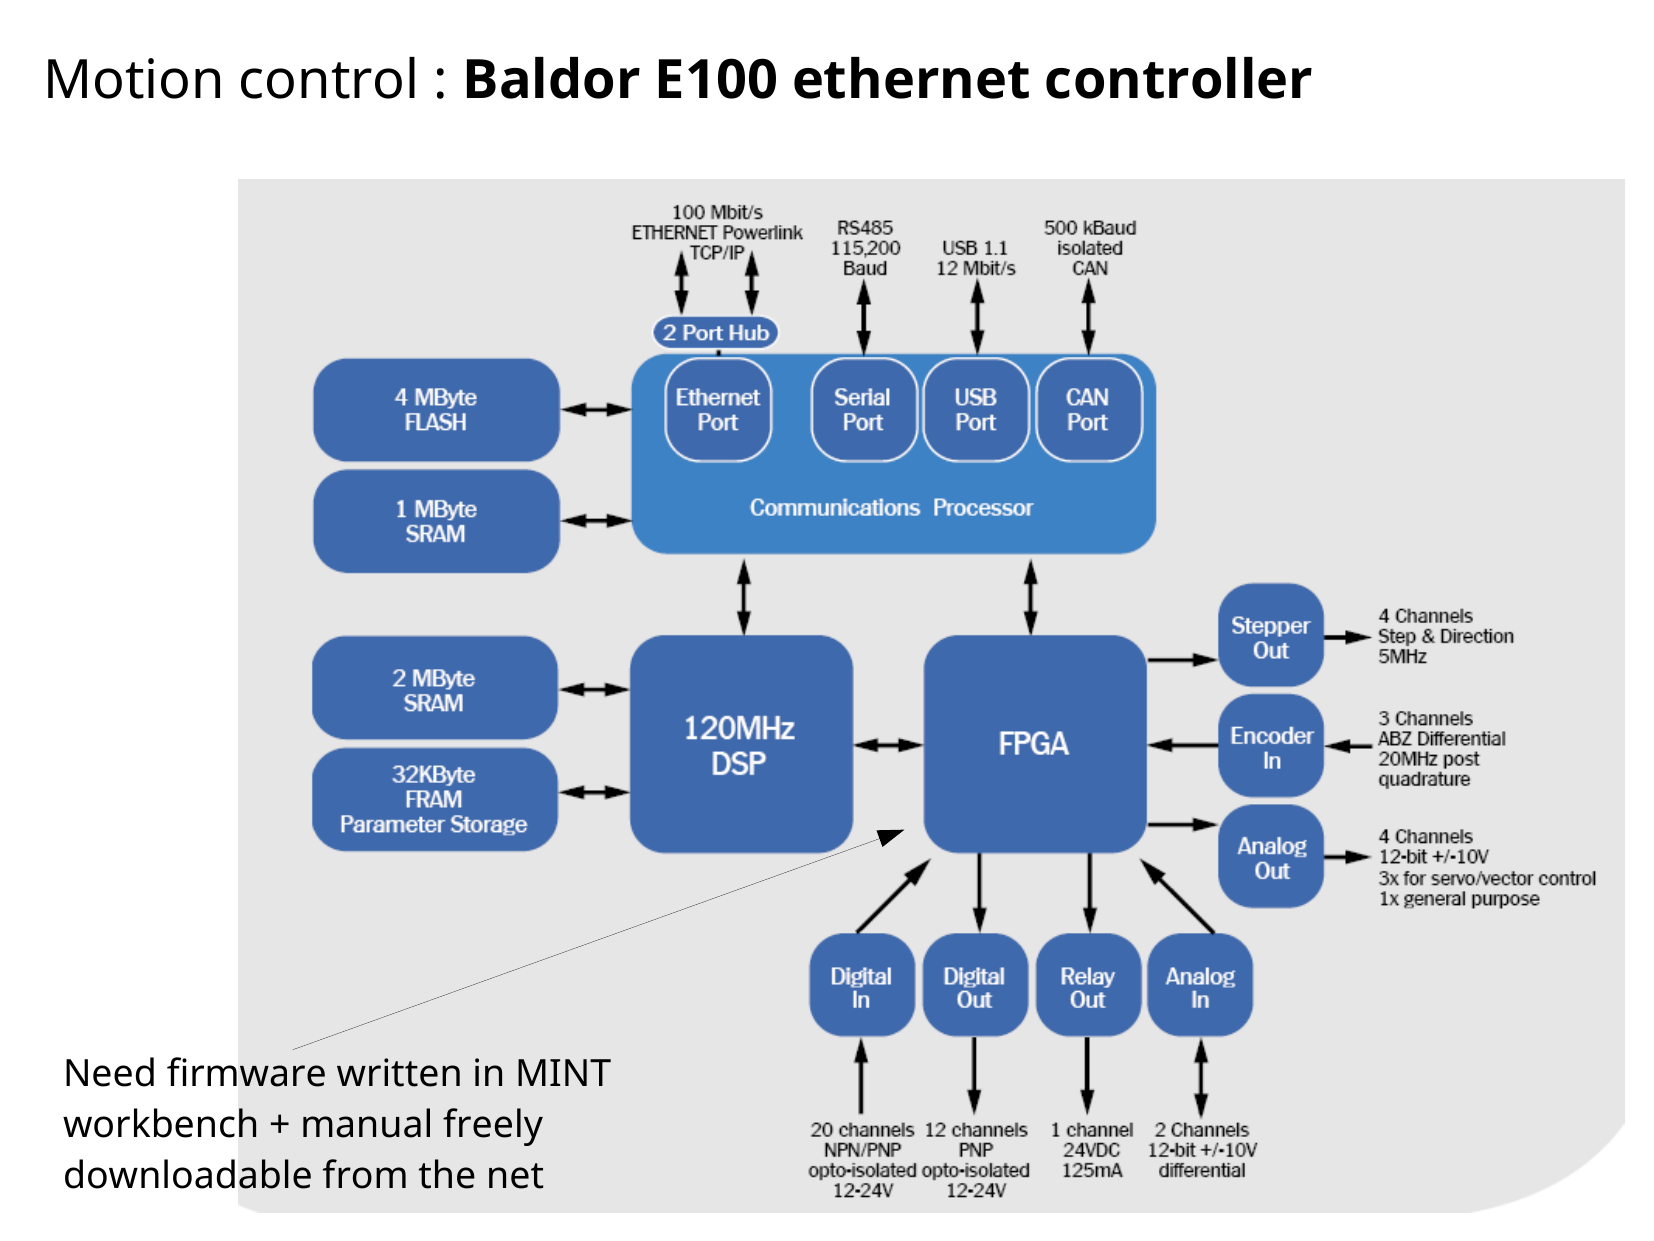

Motion control : Baldor E100 ethernet controller
Need firmware written in MINT
workbench + manual freely
downloadable from the net